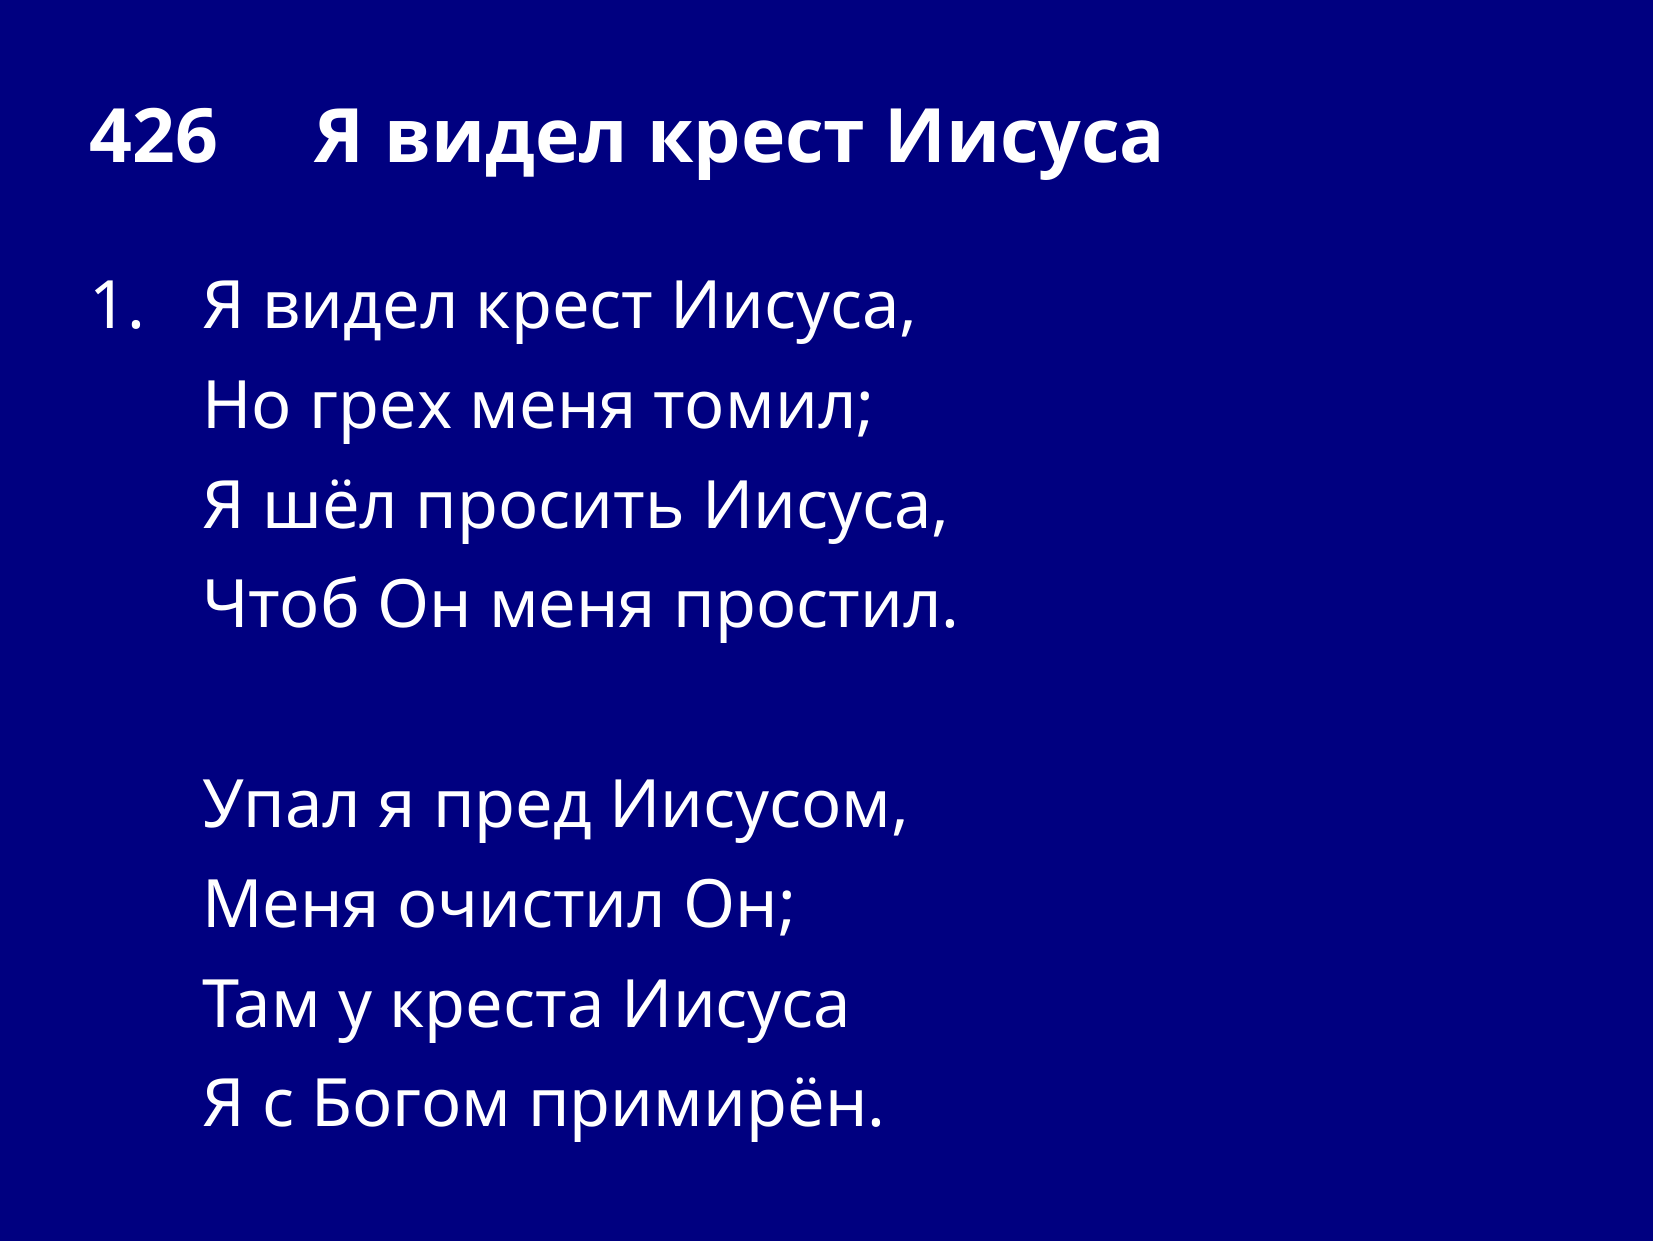

426	Я видел крест Иисуса
1.	Я видел крест Иисуса,
	Но грех меня томил;
	Я шёл просить Иисуса,
	Чтоб Он меня простил.
	Упал я пред Иисусом,
	Меня очистил Он;
	Там у креста Иисуса
	Я с Богом примирён.